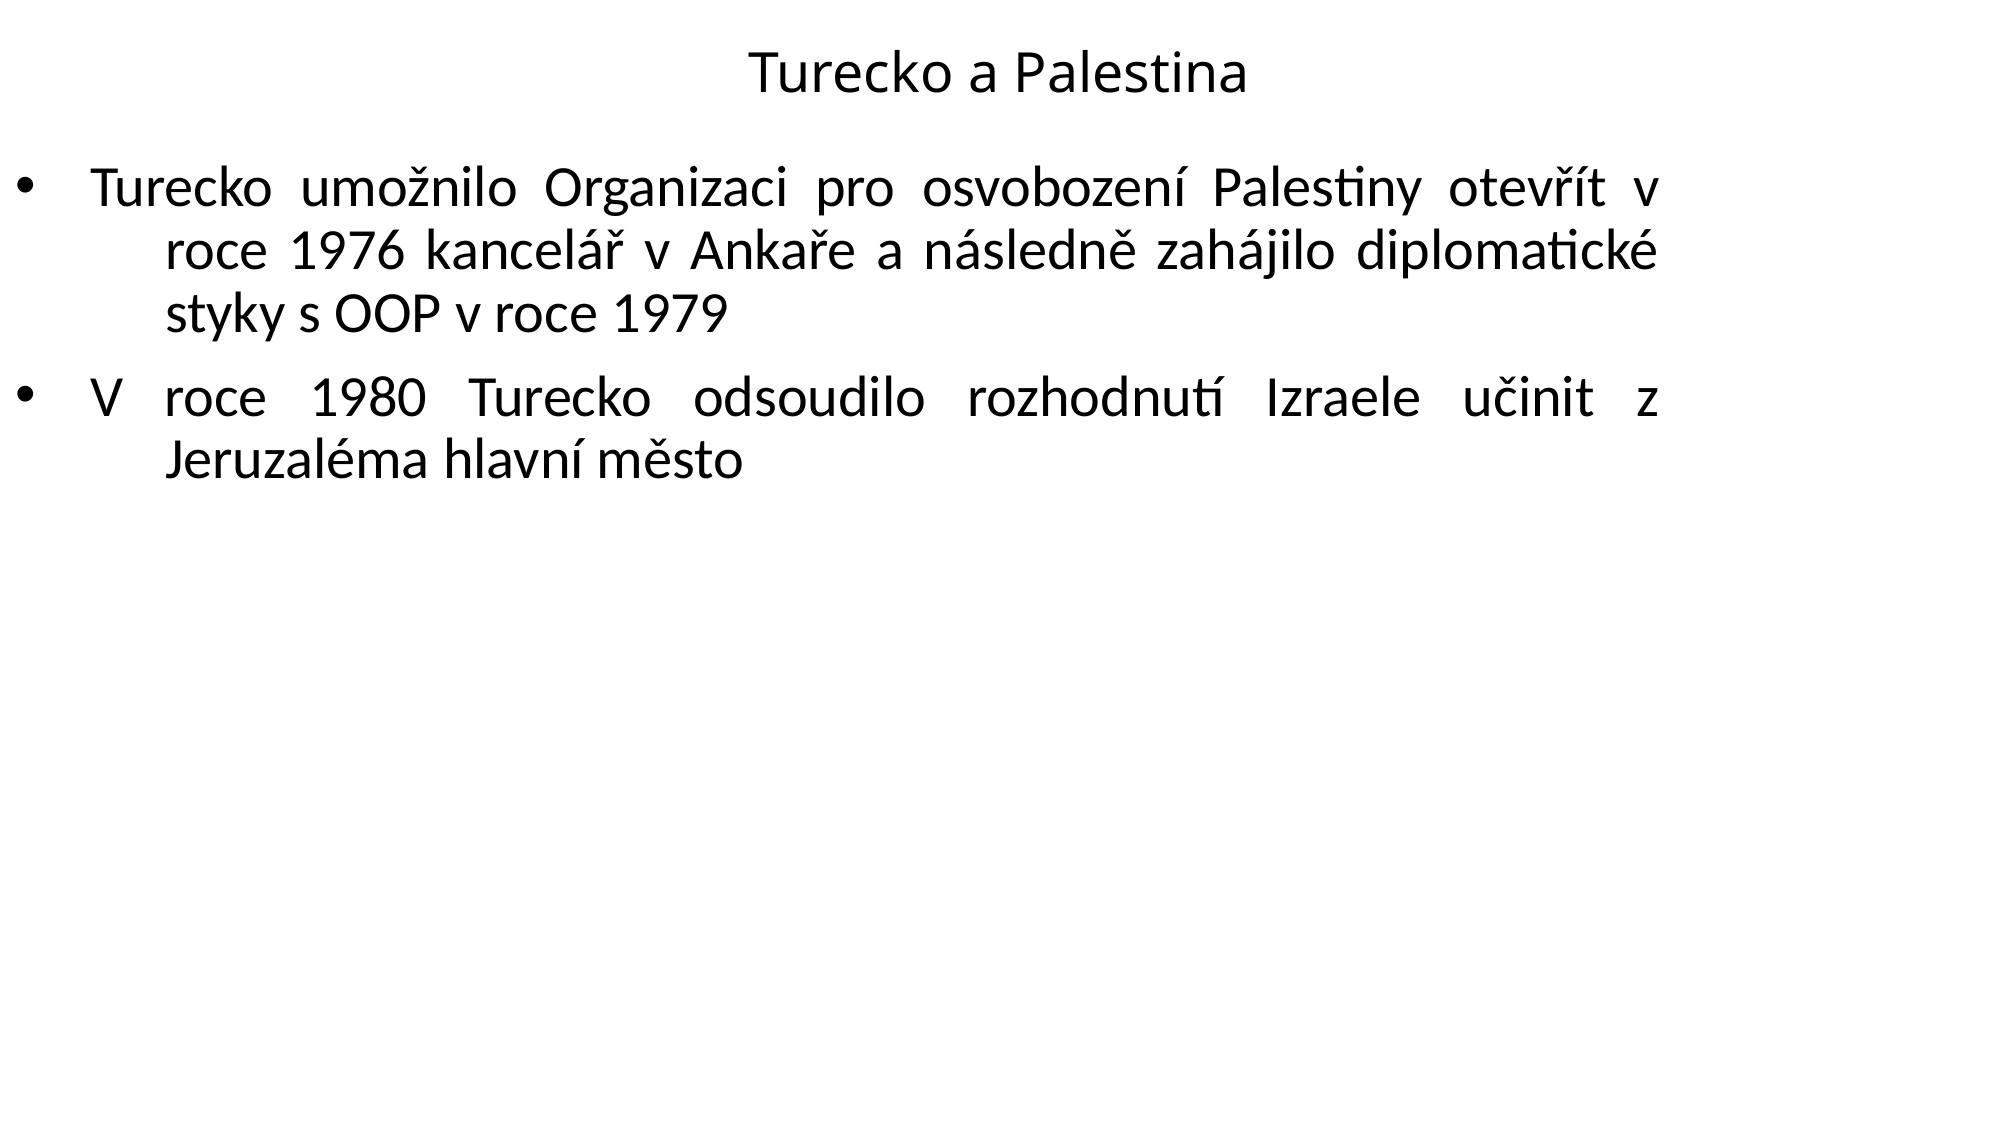

# Turecko a Palestina
Turecko umožnilo Organizaci pro osvobození Palestiny otevřít v roce 1976 kancelář v Ankaře a následně zahájilo diplomatické styky s OOP v roce 1979
V roce 1980 Turecko odsoudilo rozhodnutí Izraele učinit z Jeruzaléma hlavní město